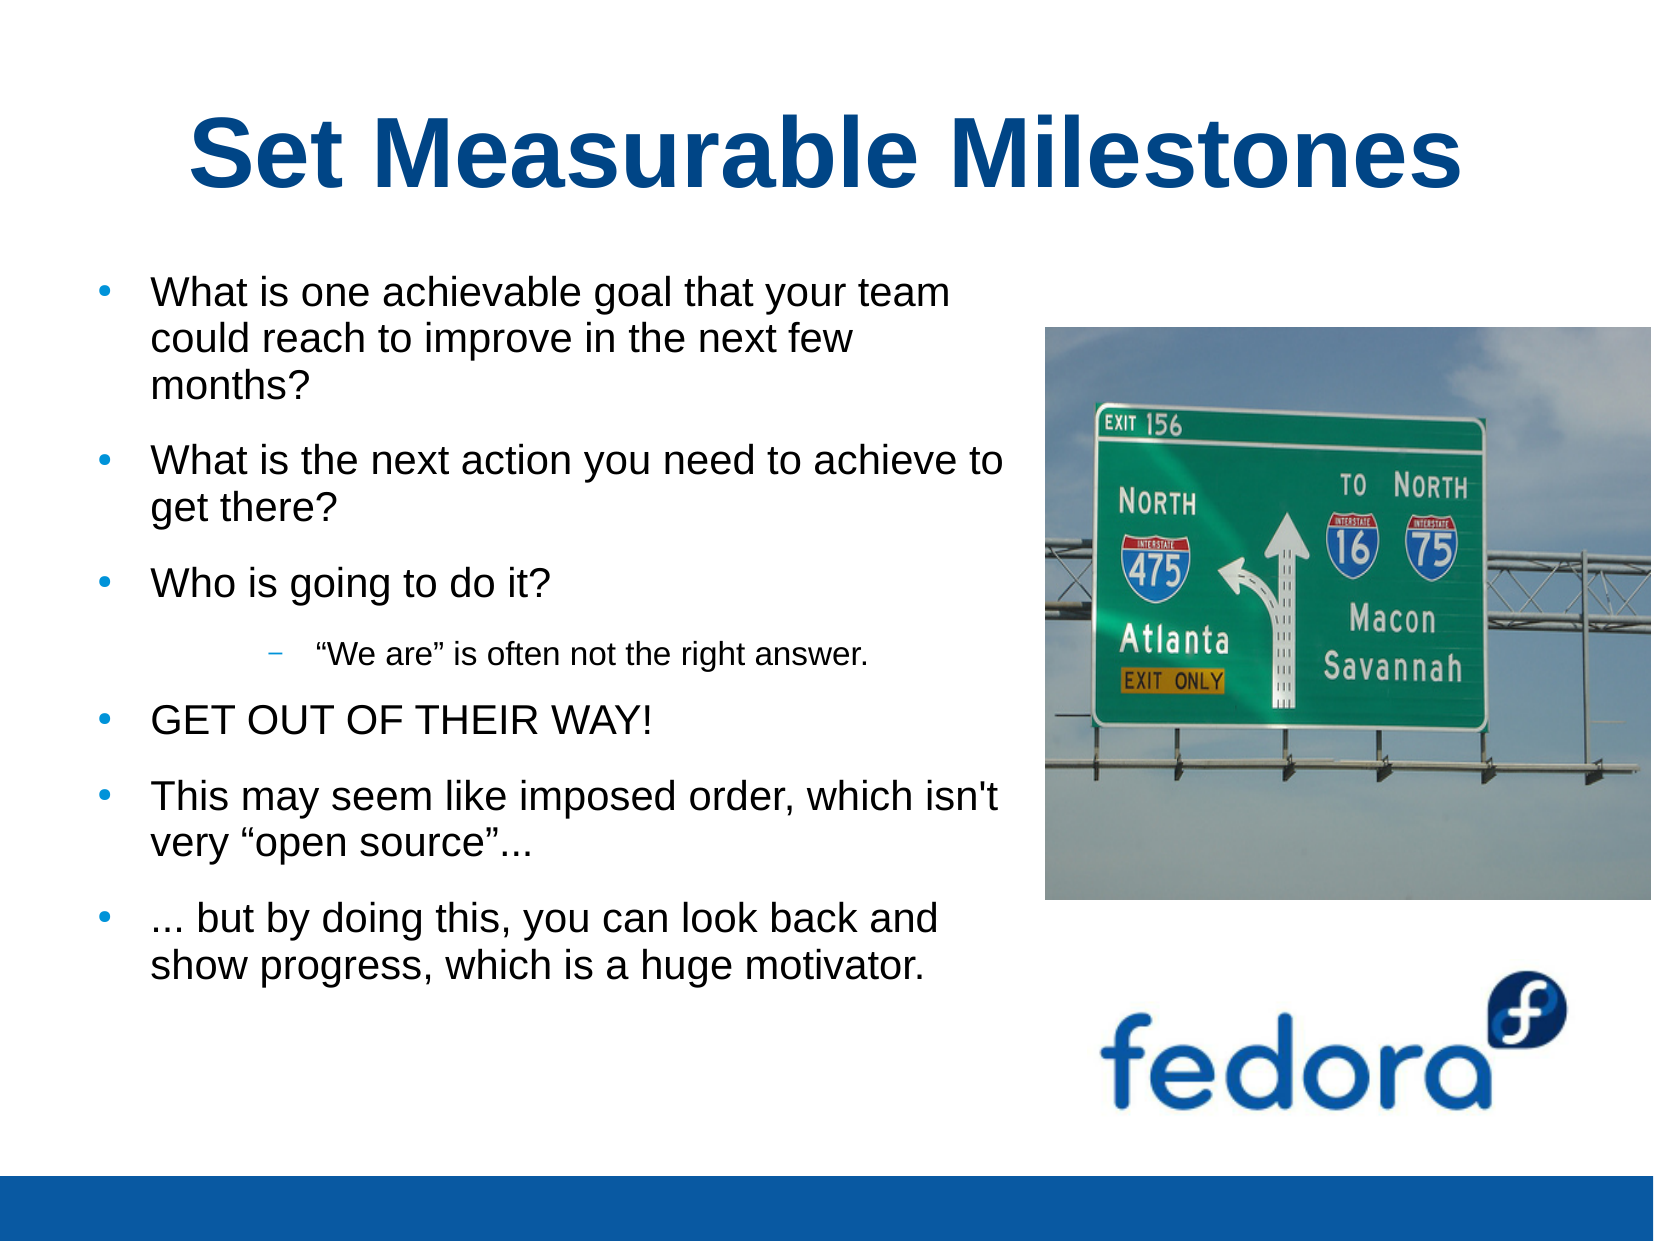

# Set Measurable Milestones
What is one achievable goal that your team could reach to improve in the next few months?
What is the next action you need to achieve to get there?
Who is going to do it?
“We are” is often not the right answer.
GET OUT OF THEIR WAY!
This may seem like imposed order, which isn't very “open source”...
... but by doing this, you can look back and show progress, which is a huge motivator.